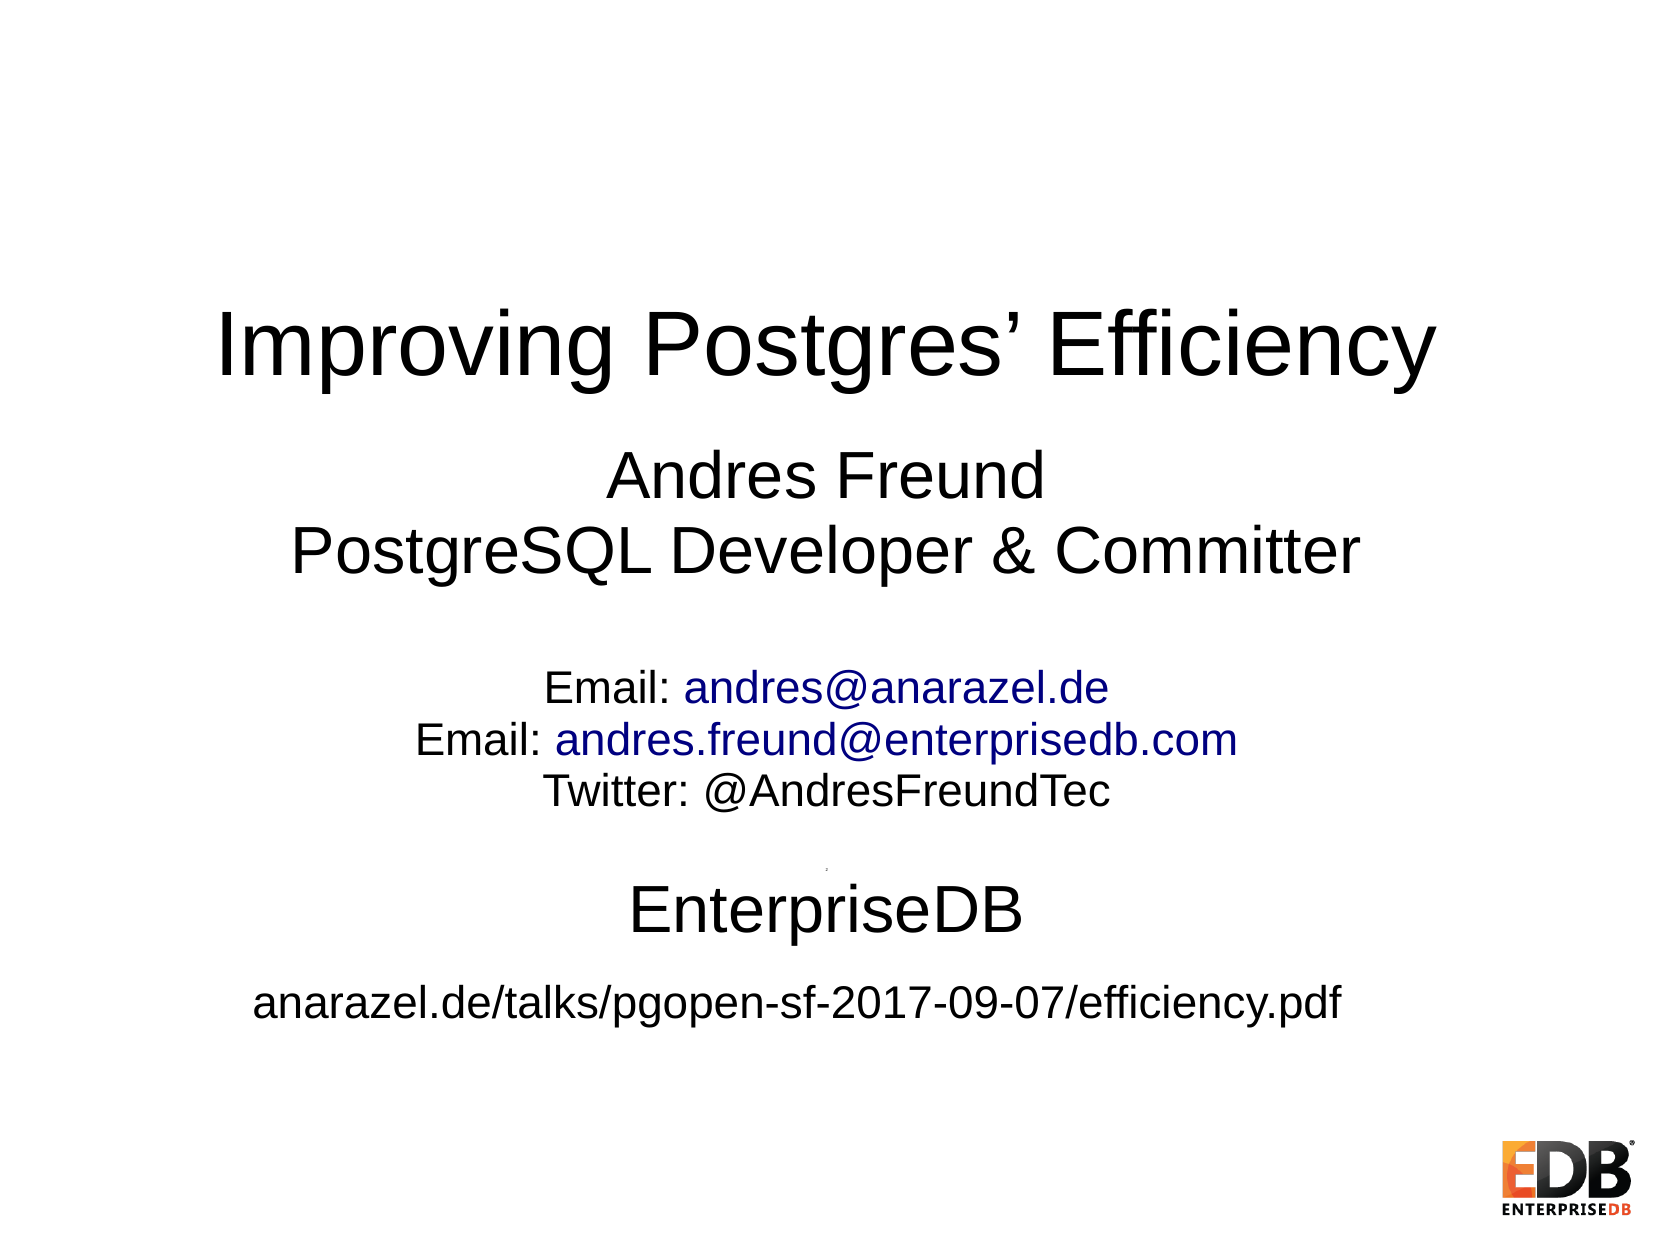

# Improving Postgres’ Efficiency
Andres Freund
PostgreSQL Developer & Committer
Email: andres@anarazel.de
Email: andres.freund@enterprisedb.com
Twitter: @AndresFreundTec
2
EnterpriseDB
anarazel.de/talks/pgopen-sf-2017-09-07/efficiency.pdf